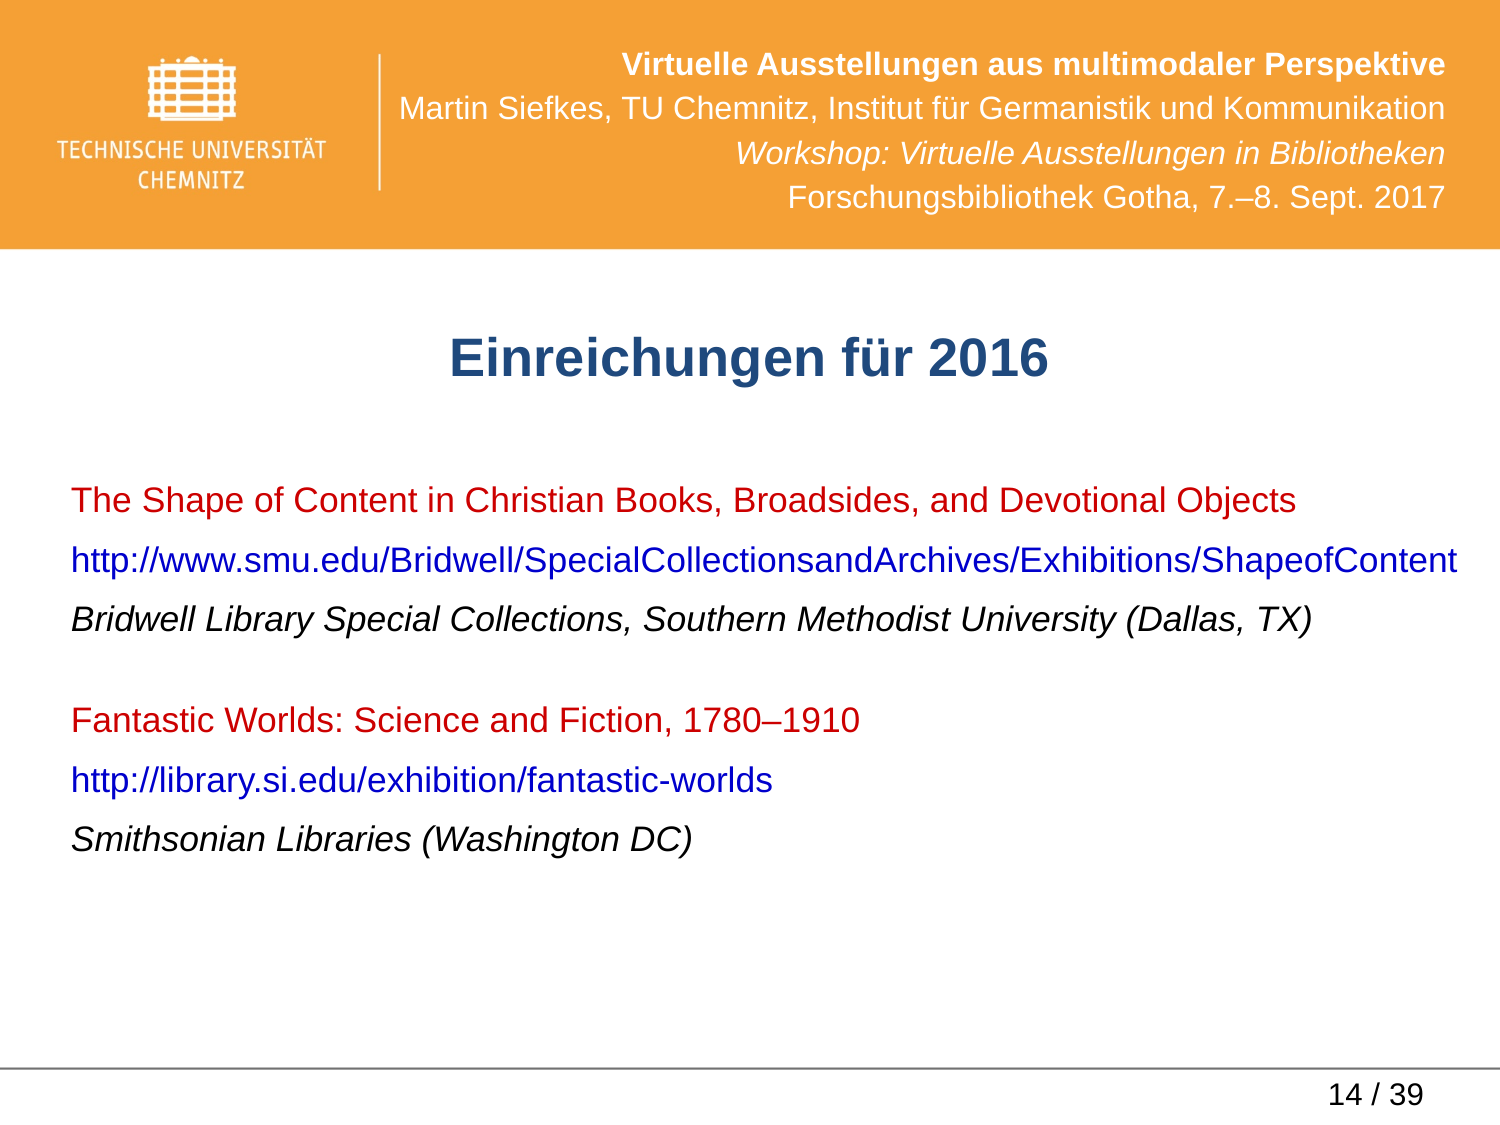

#
Einreichungen für 2016
The Shape of Content in Christian Books, Broadsides, and Devotional Objects
http://www.smu.edu/Bridwell/SpecialCollectionsandArchives/Exhibitions/ShapeofContentBridwell Library Special Collections, Southern Methodist University (Dallas, TX)
Fantastic Worlds: Science and Fiction, 1780–1910 http://library.si.edu/exhibition/fantastic-worlds
Smithsonian Libraries (Washington DC)